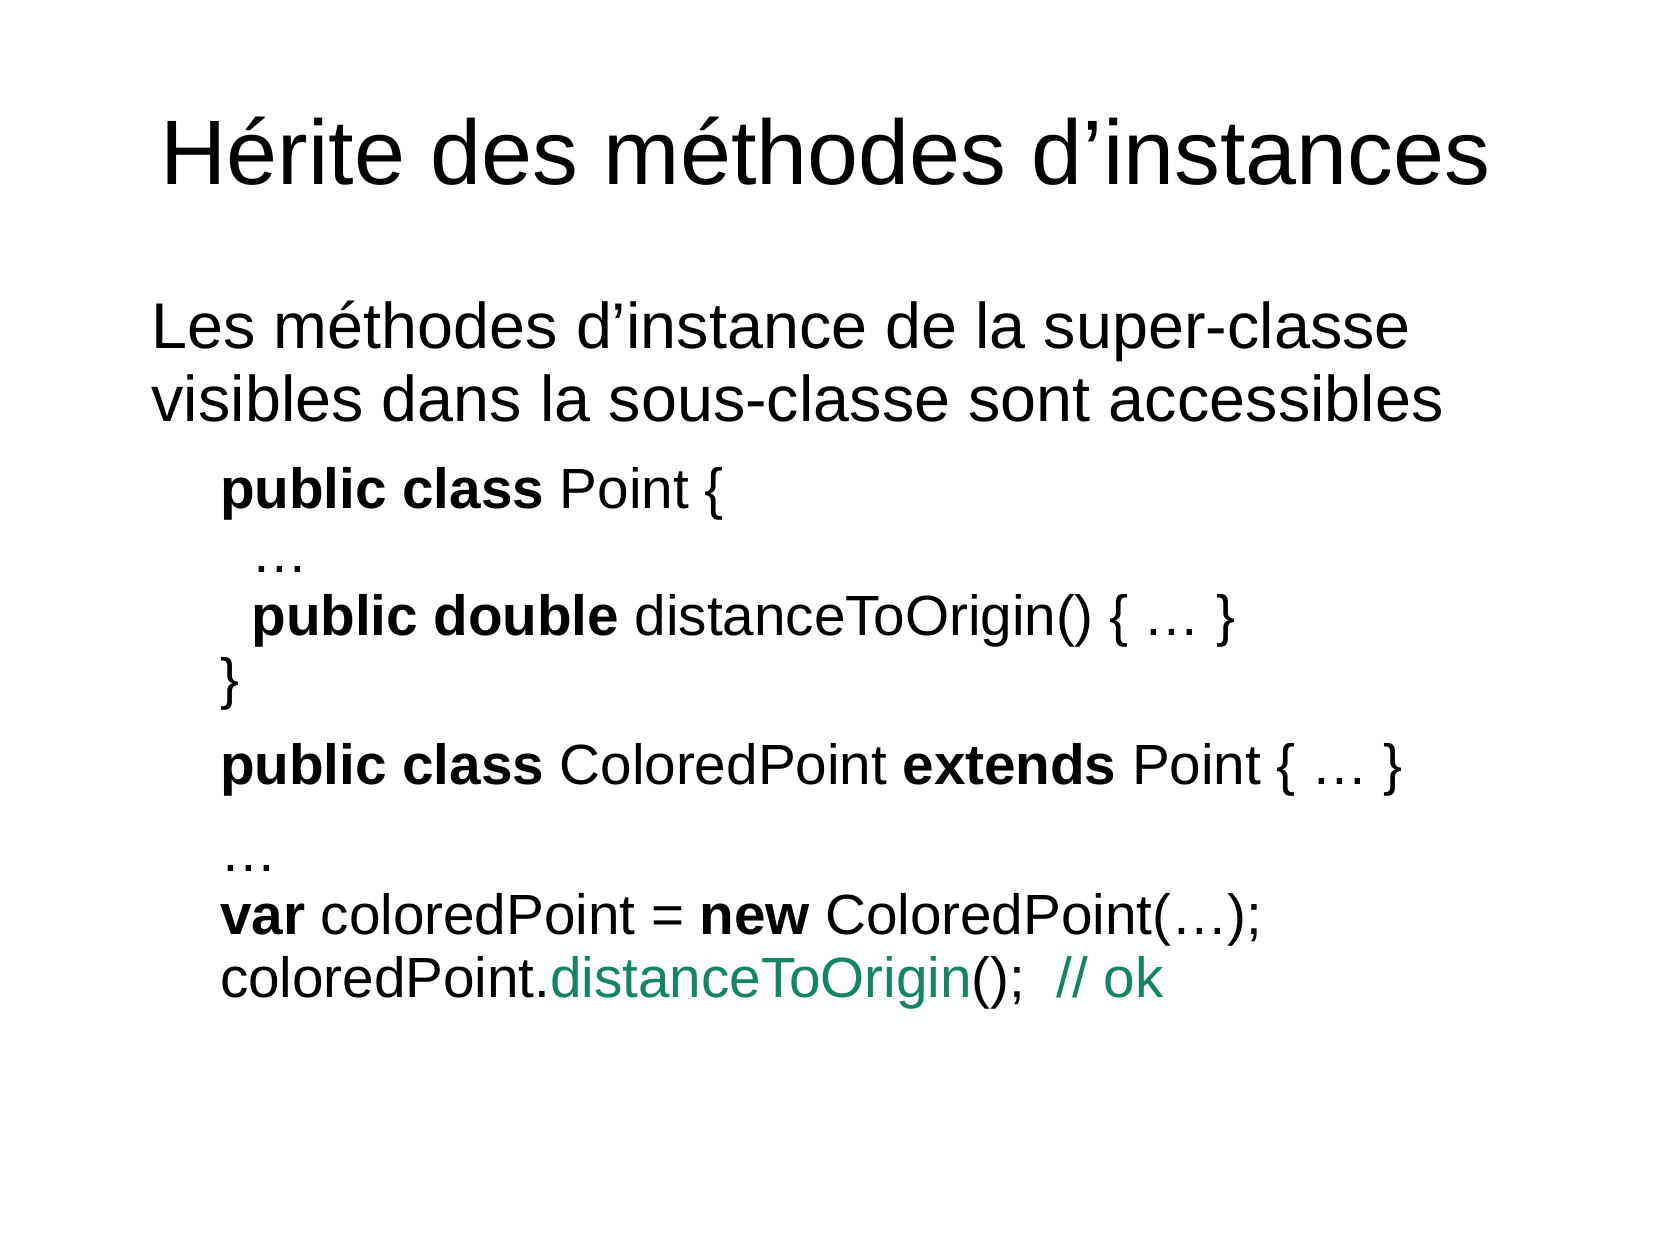

# Hérite des méthodes d’instances
Les méthodes d’instance de la super-classe visibles dans la sous-classe sont accessibles
public class Point {
 …
 public double distanceToOrigin() { … }
}
public class ColoredPoint extends Point { … }
…
var coloredPoint = new ColoredPoint(…);
coloredPoint.distanceToOrigin(); // ok